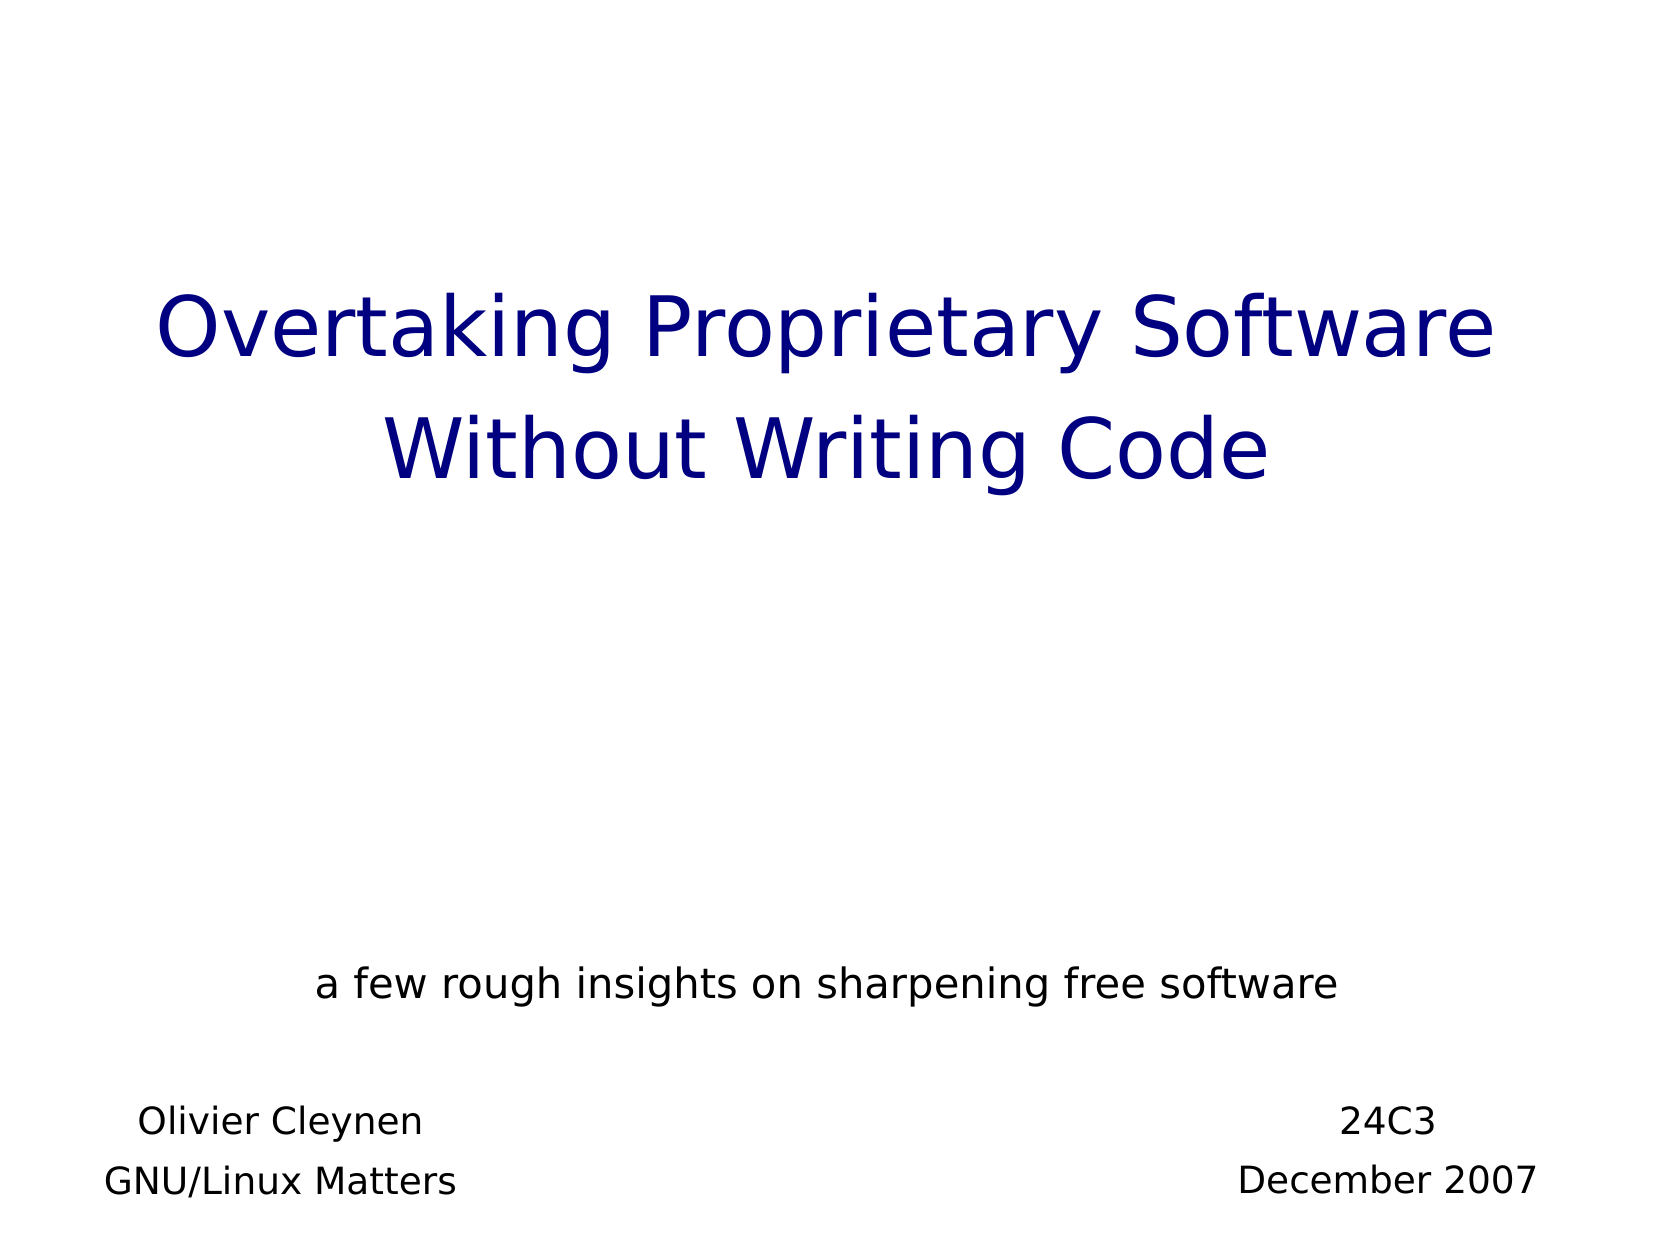

Overtaking Proprietary Software
Without Writing Code
a few rough insights on sharpening free software
Olivier Cleynen
24C3
December 2007
GNU/Linux Matters